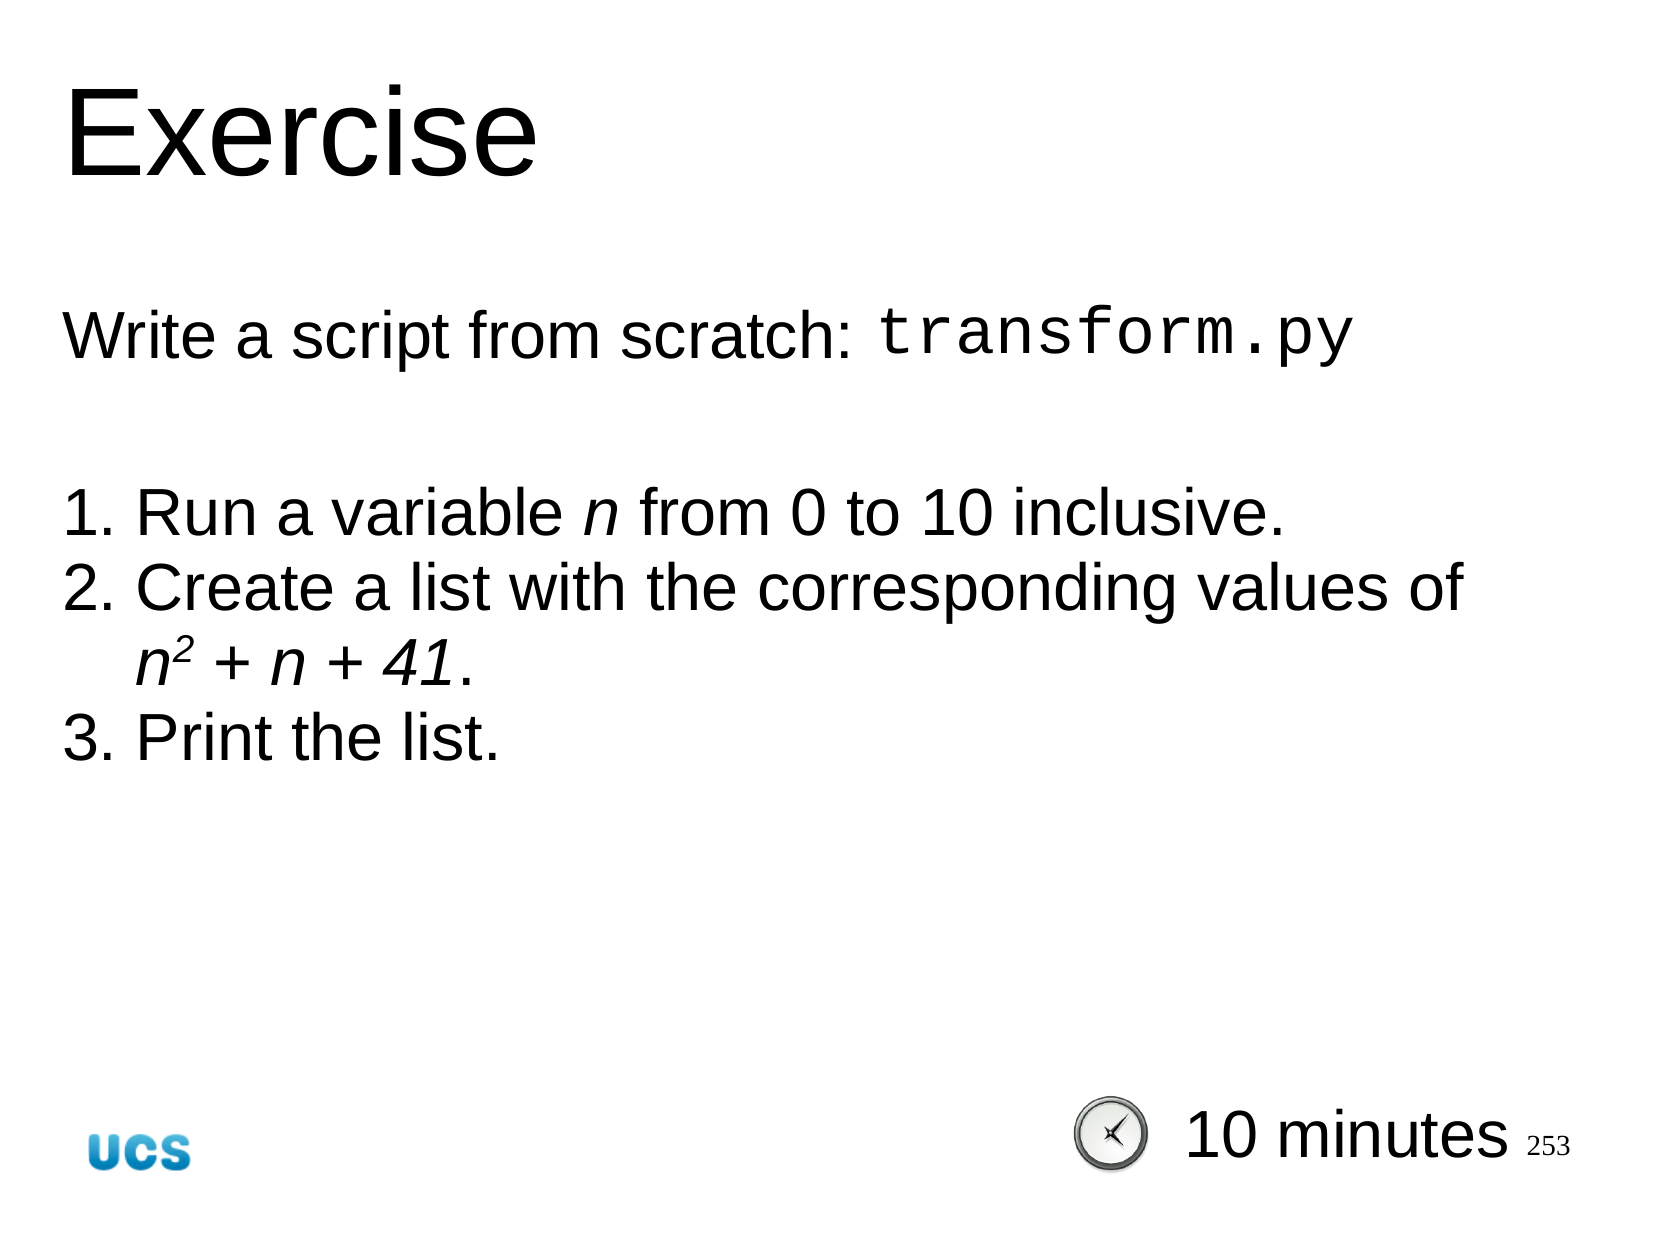

Exercise
Write a script from scratch:
transform.py
1.	Run a variable n from 0 to 10 inclusive.
2.	Create a list with the corresponding values of
	n2 + n + 41.
3.	Print the list.
10 minutes
253